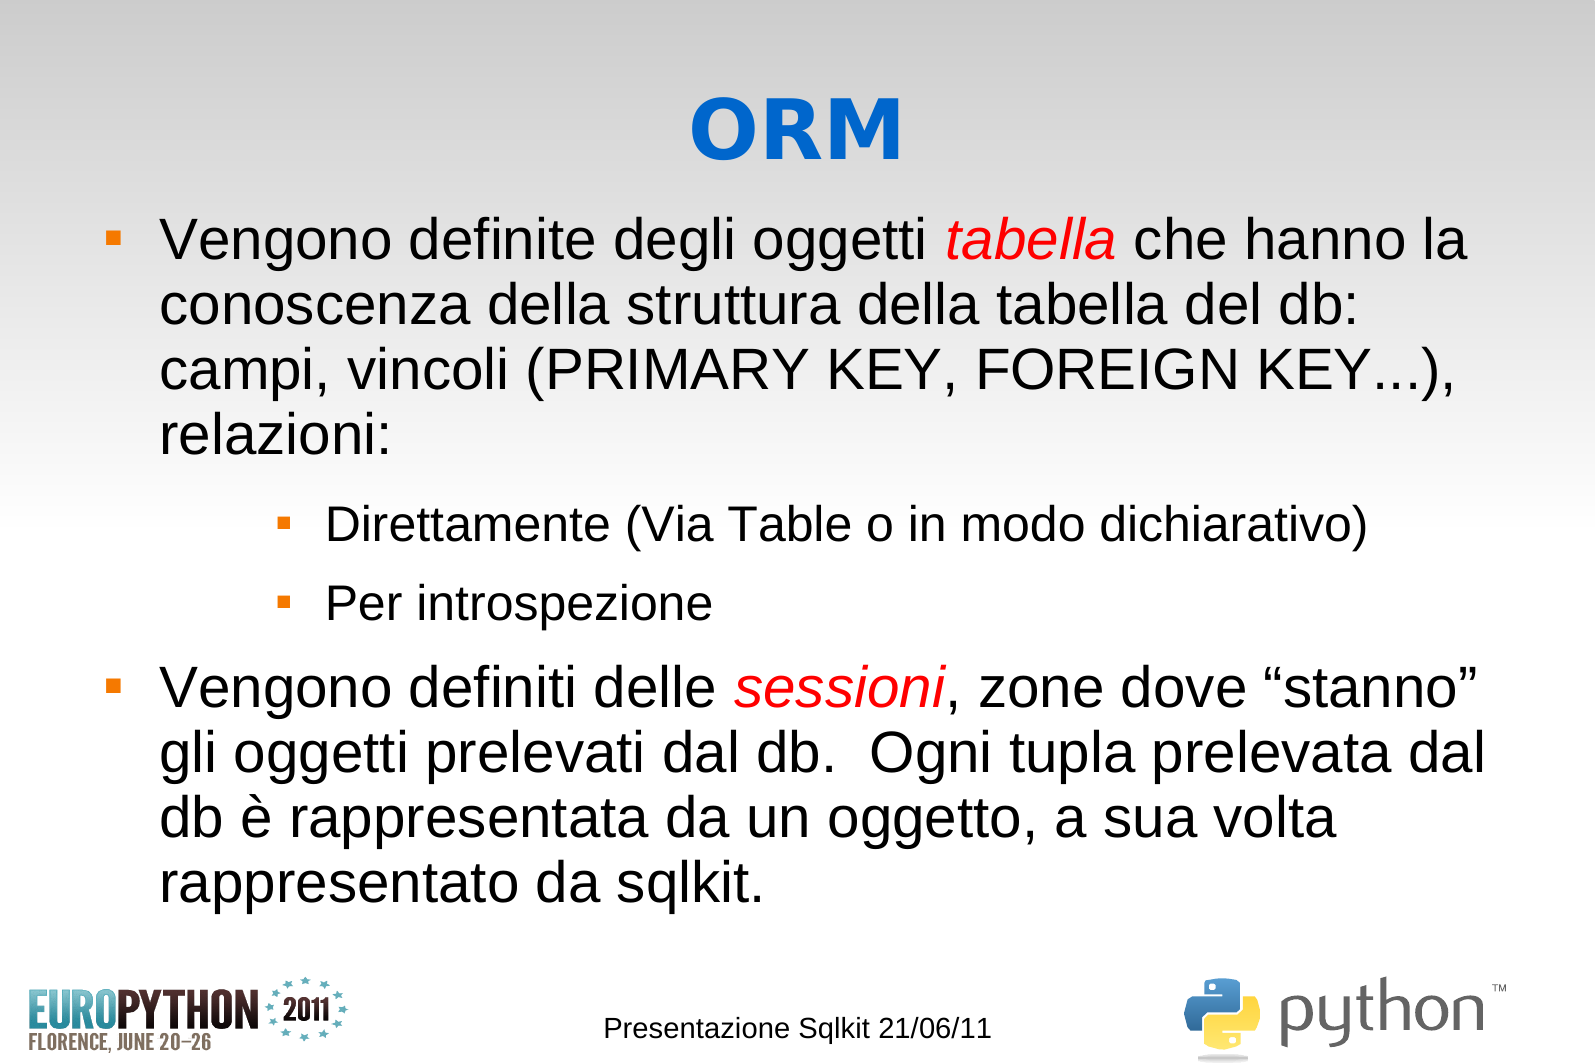

# ORM
Vengono definite degli oggetti tabella che hanno la conoscenza della struttura della tabella del db: campi, vincoli (PRIMARY KEY, FOREIGN KEY...), relazioni:
Direttamente (Via Table o in modo dichiarativo)
Per introspezione
Vengono definiti delle sessioni, zone dove “stanno” gli oggetti prelevati dal db. Ogni tupla prelevata dal db è rappresentata da un oggetto, a sua volta rappresentato da sqlkit.